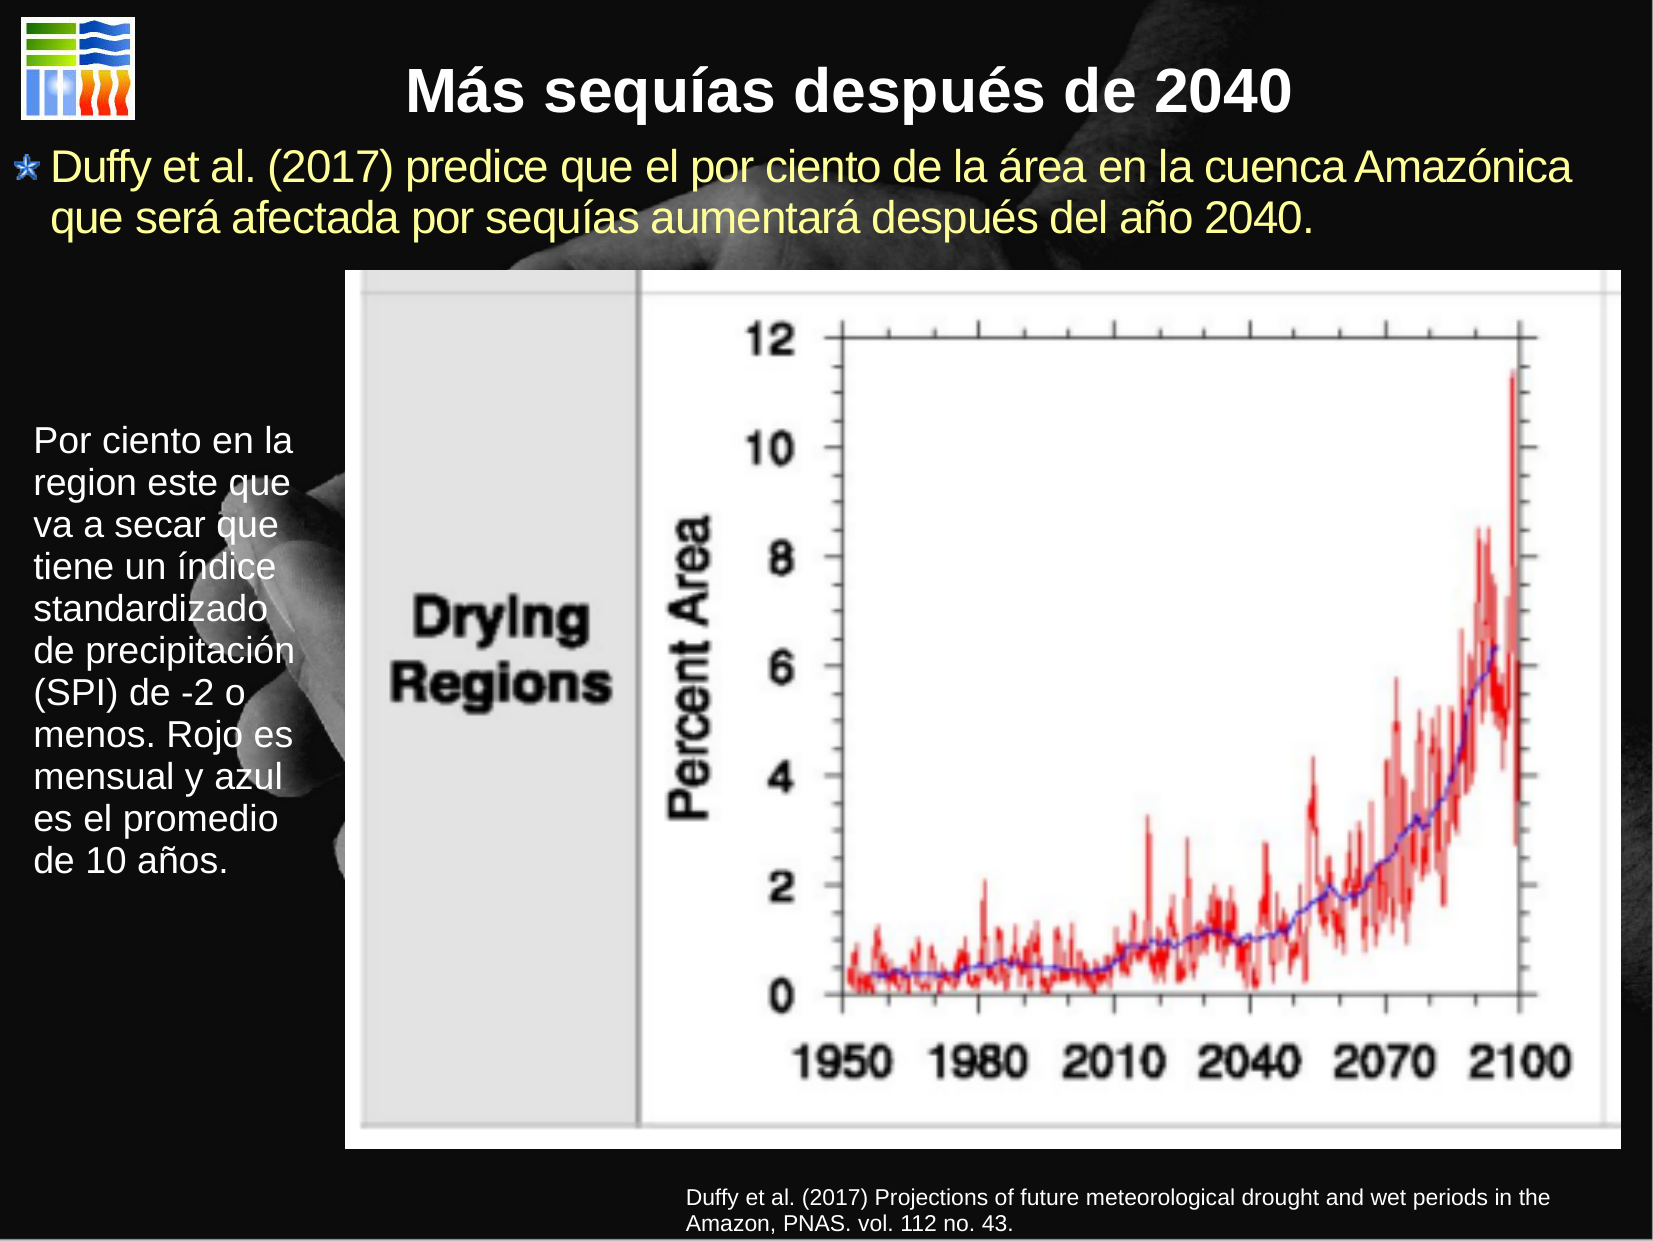

# Más sequías después de 2040
Duffy et al. (2017) predice que el por ciento de la área en la cuenca Amazónica que será afectada por sequías aumentará después del año 2040.
Por ciento en la region este que va a secar que tiene un índice standardizado de precipitación (SPI) de -2 o menos. Rojo es mensual y azul es el promedio de 10 años.
Duffy et al. (2017) Projections of future meteorological drought and wet periods in the Amazon, PNAS. vol. 112 no. 43.